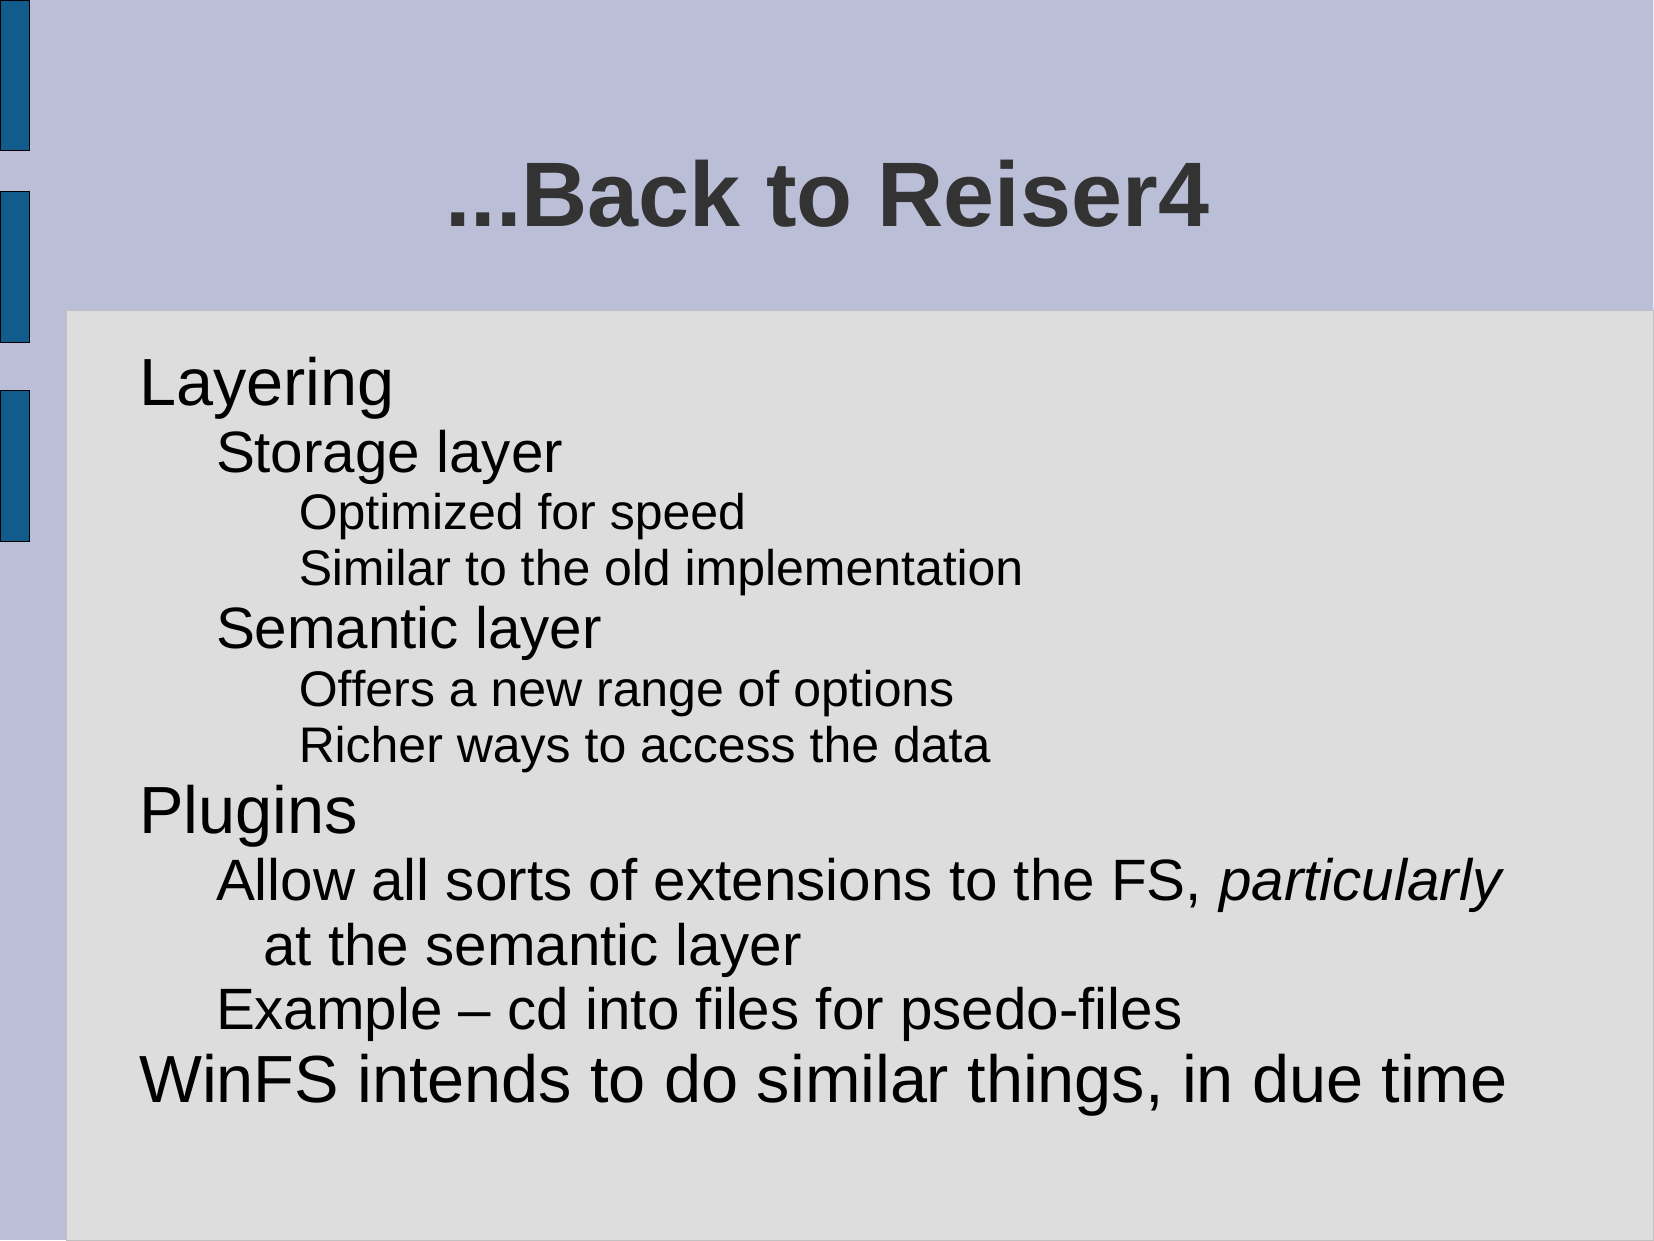

# ...Back to Reiser4
Layering
Storage layer
Optimized for speed
Similar to the old implementation
Semantic layer
Offers a new range of options
Richer ways to access the data
Plugins
Allow all sorts of extensions to the FS, particularly at the semantic layer
Example – cd into files for psedo-files
WinFS intends to do similar things, in due time